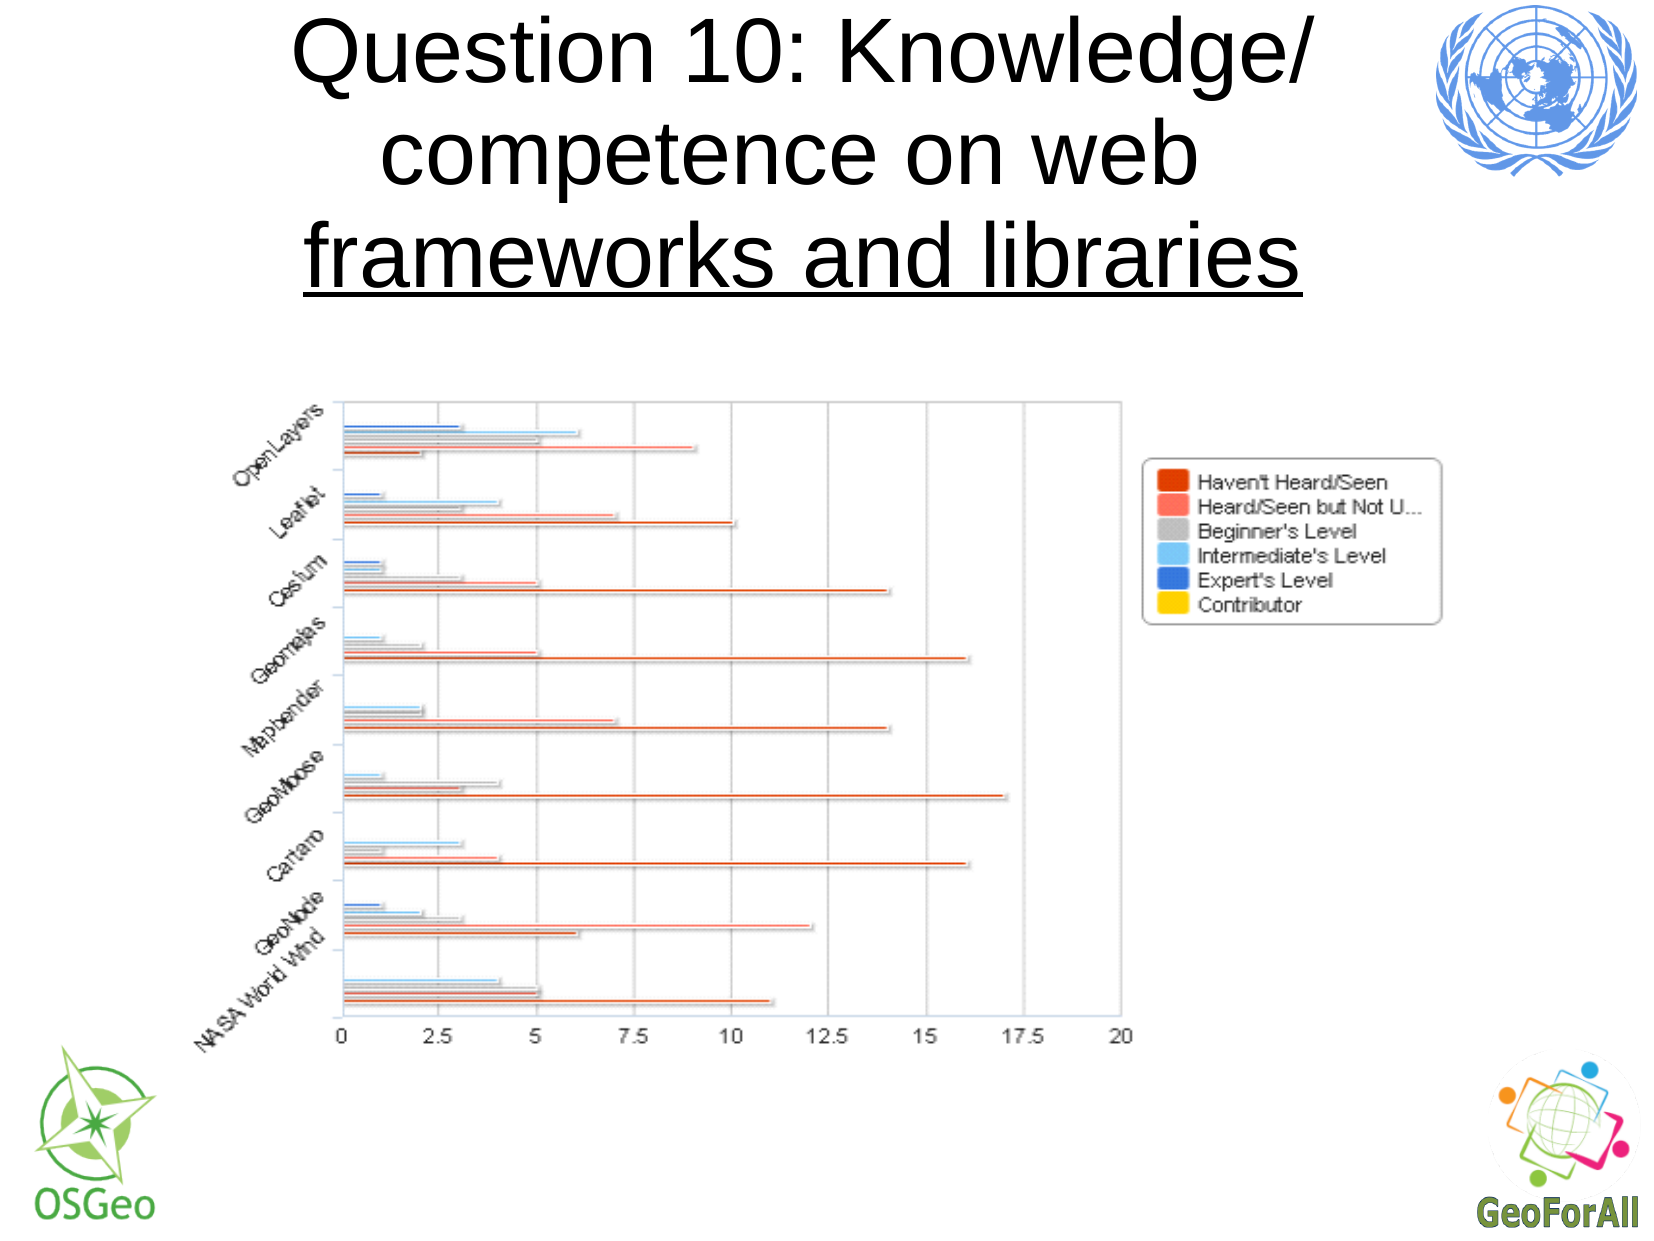

# Question 10: Knowledge/ competence on web frameworks and libraries